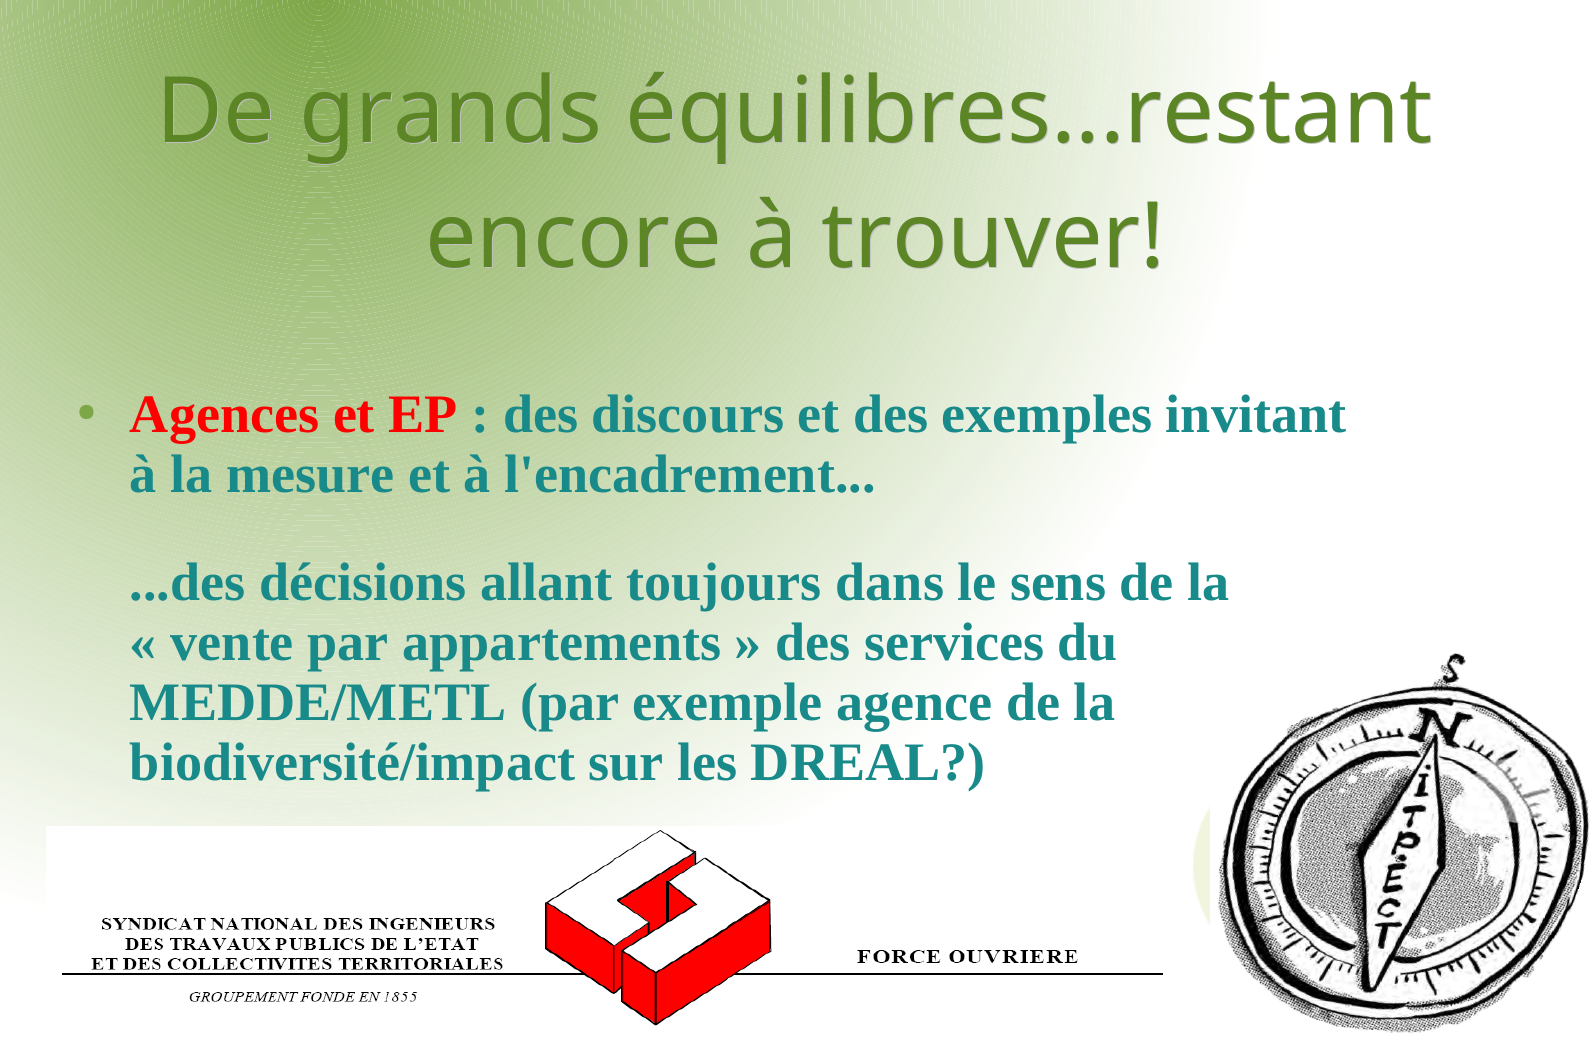

# De grands équilibres...restant encore à trouver!
Agences et EP : des discours et des exemples invitant à la mesure et à l'encadrement...
...des décisions allant toujours dans le sens de la « vente par appartements » des services du MEDDE/METL (par exemple agence de la biodiversité/impact sur les DREAL?)